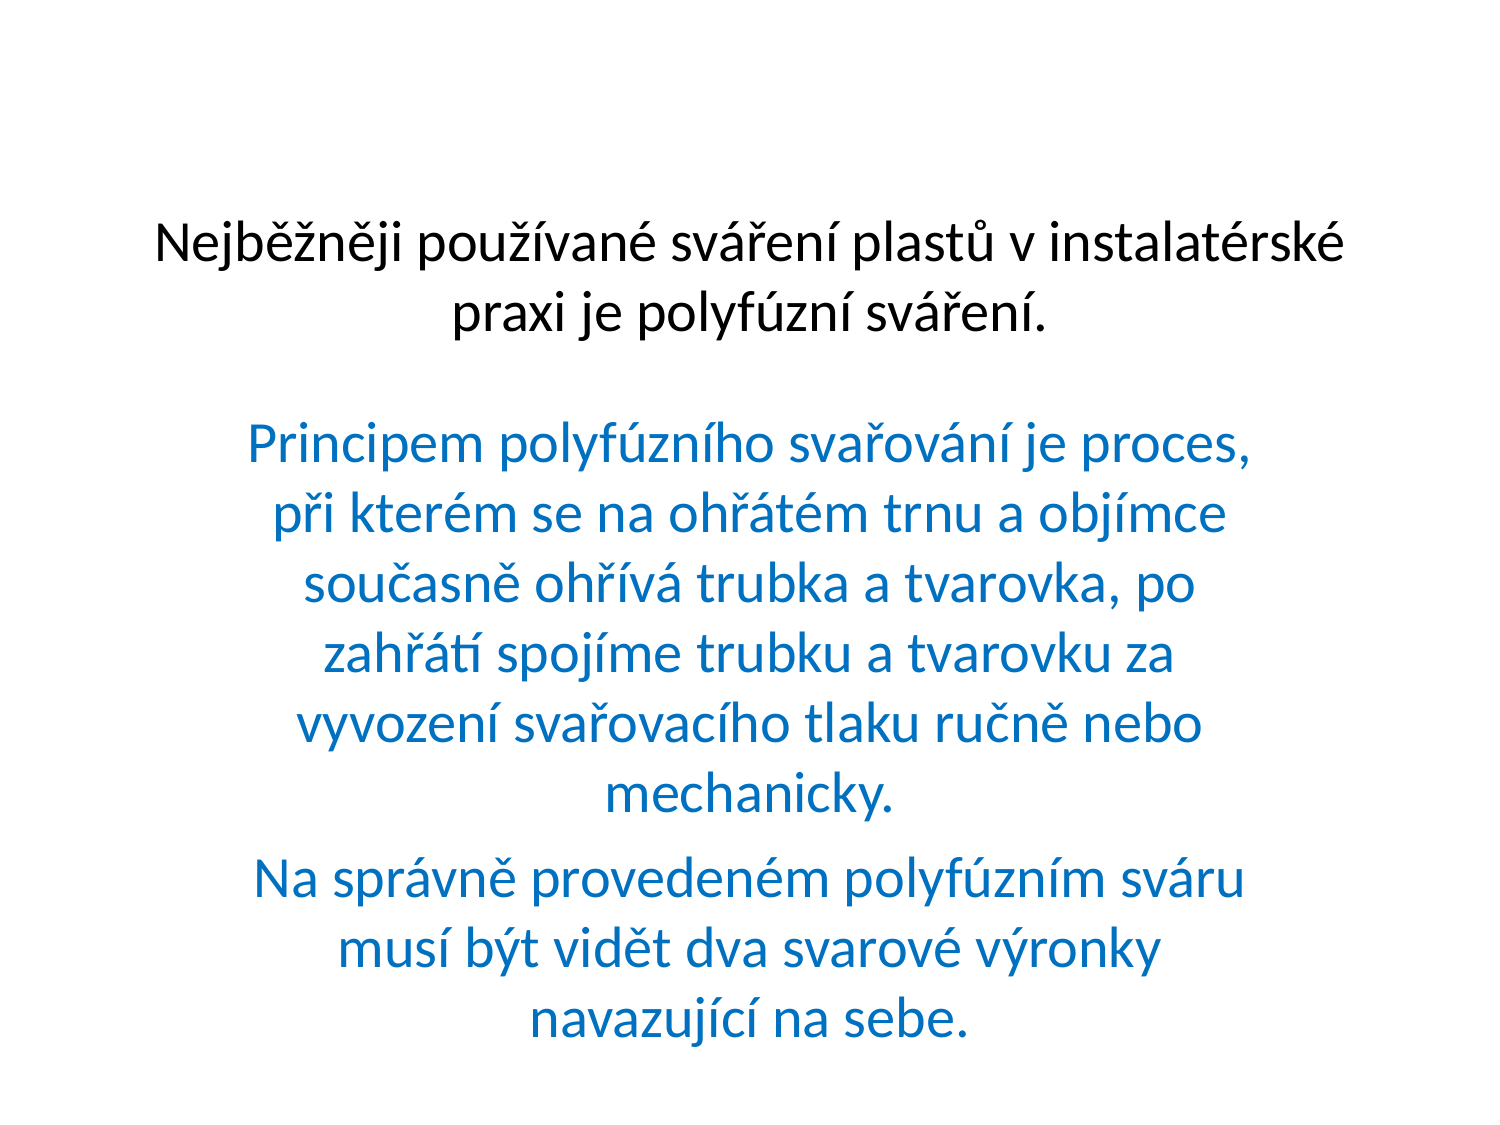

# Nejběžněji používané sváření plastů v instalatérské praxi je polyfúzní sváření.
Principem polyfúzního svařování je proces, při kterém se na ohřátém trnu a objímce současně ohřívá trubka a tvarovka, po zahřátí spojíme trubku a tvarovku za vyvození svařovacího tlaku ručně nebo mechanicky.
Na správně provedeném polyfúzním sváru musí být vidět dva svarové výronky navazující na sebe.